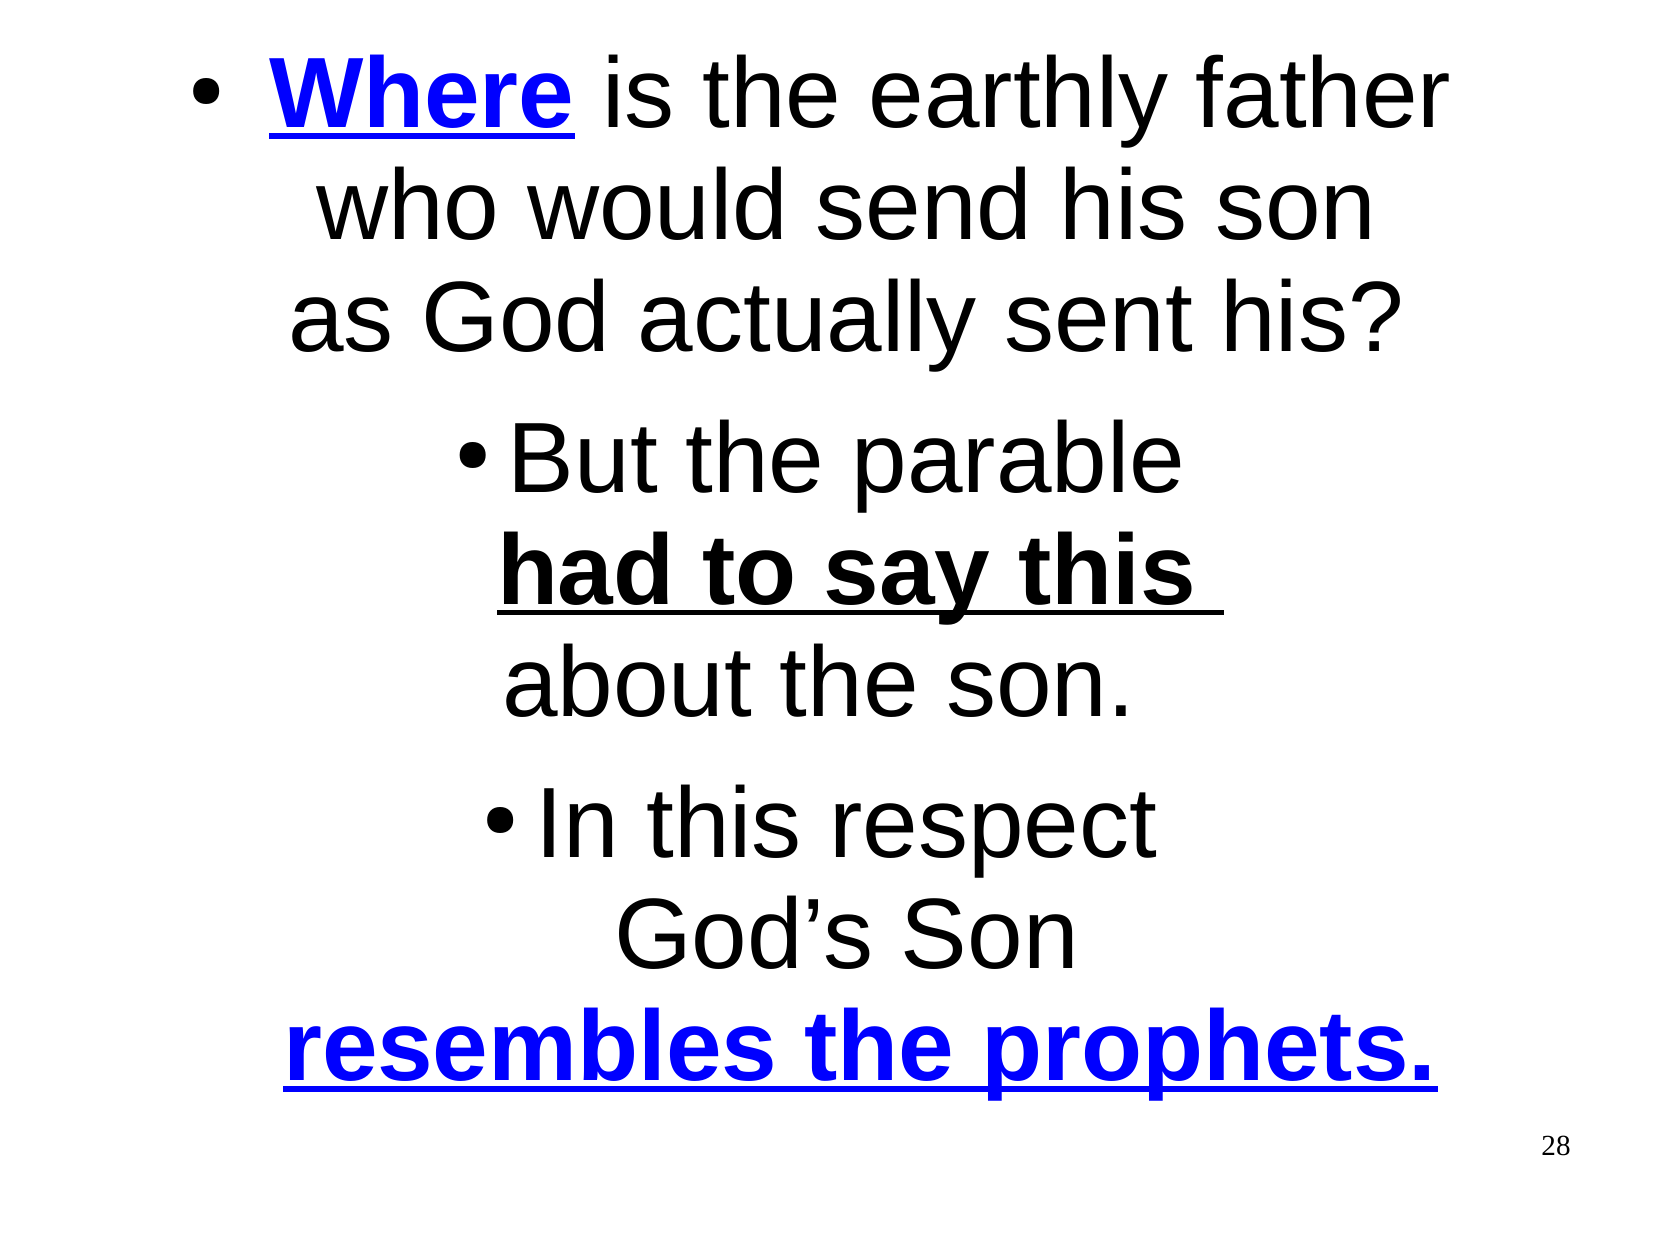

# Where is the earthly father who would send his son as God actually sent his?
But the parable
had to say this
about the son.
In this respect
God’s Son
resembles the prophets.
28